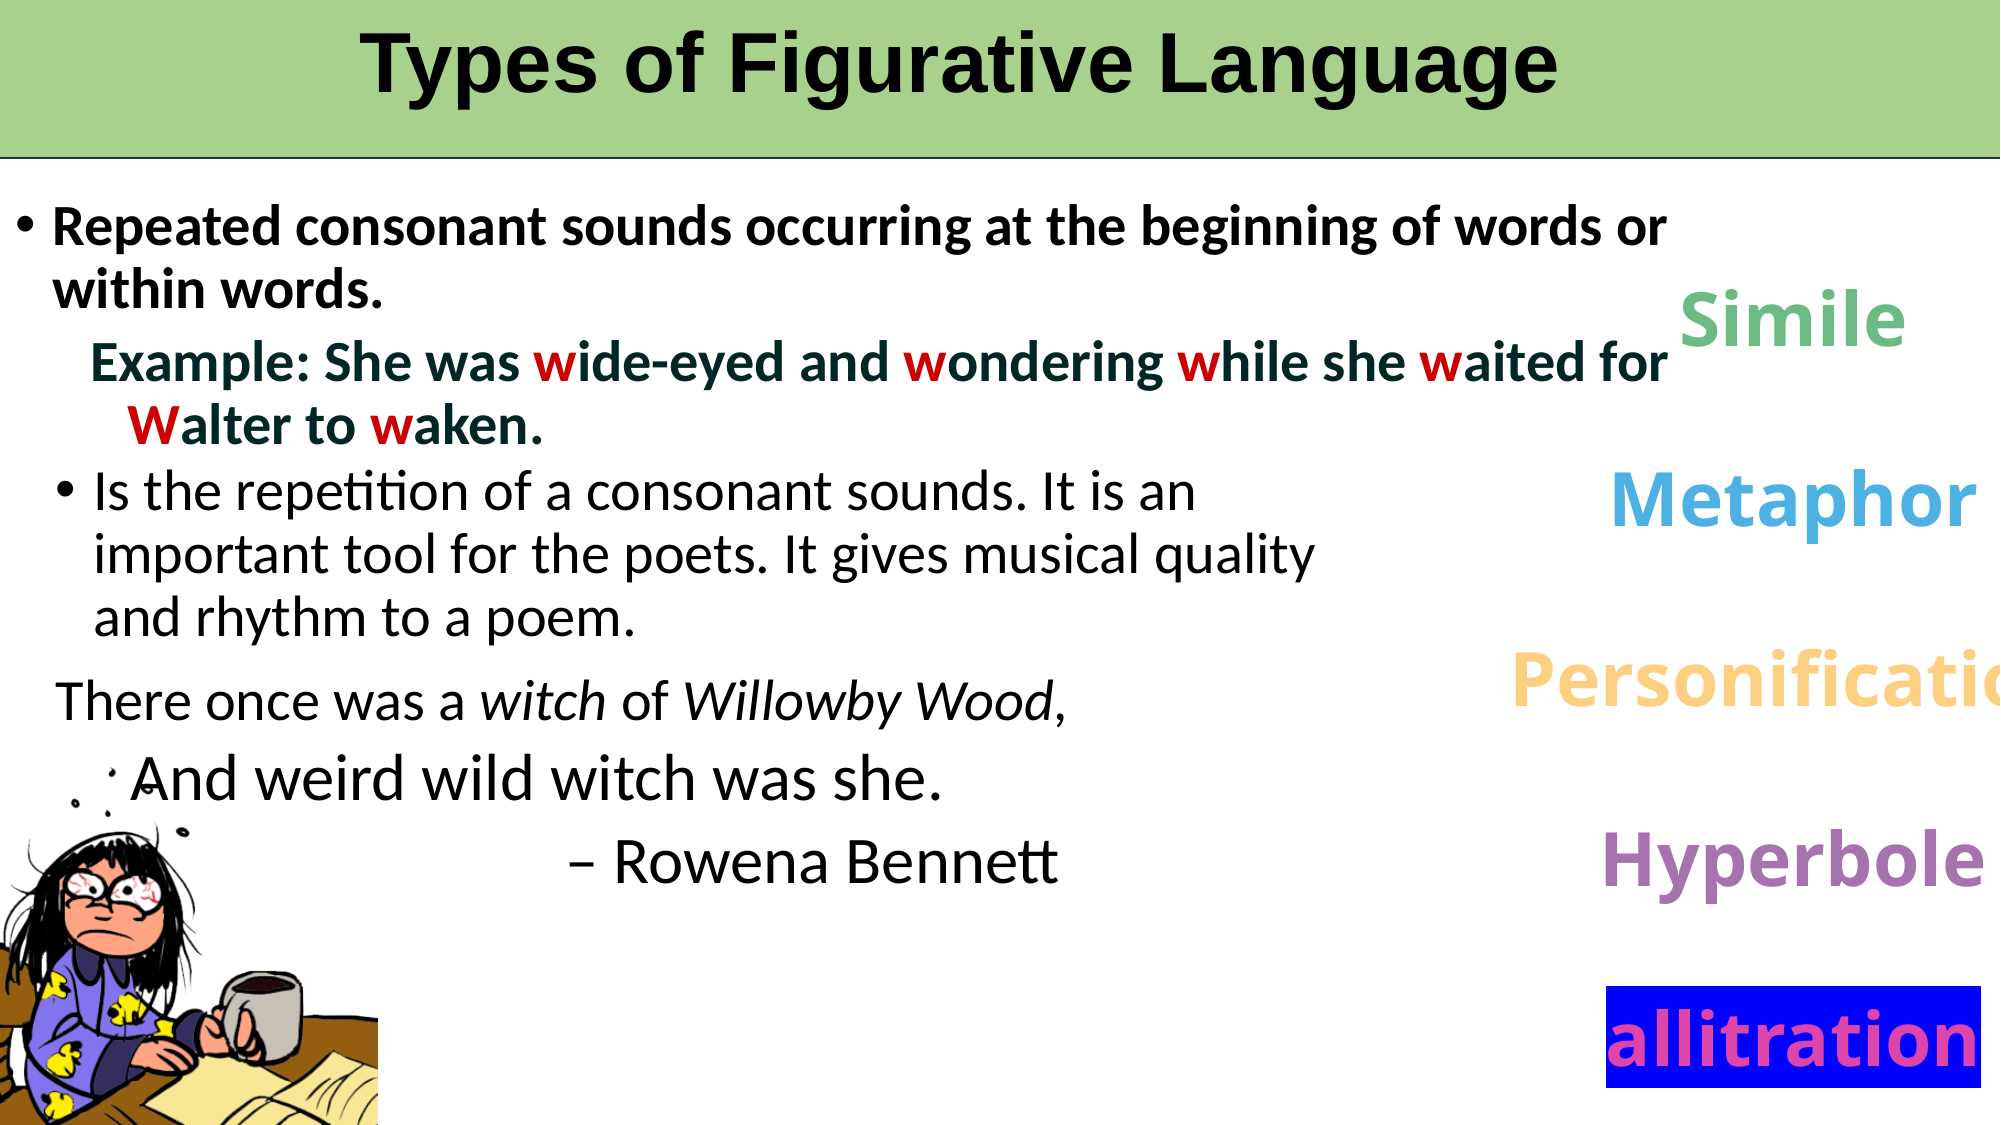

Alliteration
Types of Figurative Language
# Repeated consonant sounds occurring at the beginning of words or within words.
Example: She was wide-eyed and wondering while she waited for Walter to waken.
Simile
Metaphor
Personification
Hyperbole
allitration
Is the repetition of a consonant sounds. It is an important tool for the poets. It gives musical quality and rhythm to a poem.
There once was a witch of Willowby Wood,
 And weird wild witch was she.
 – Rowena Bennett